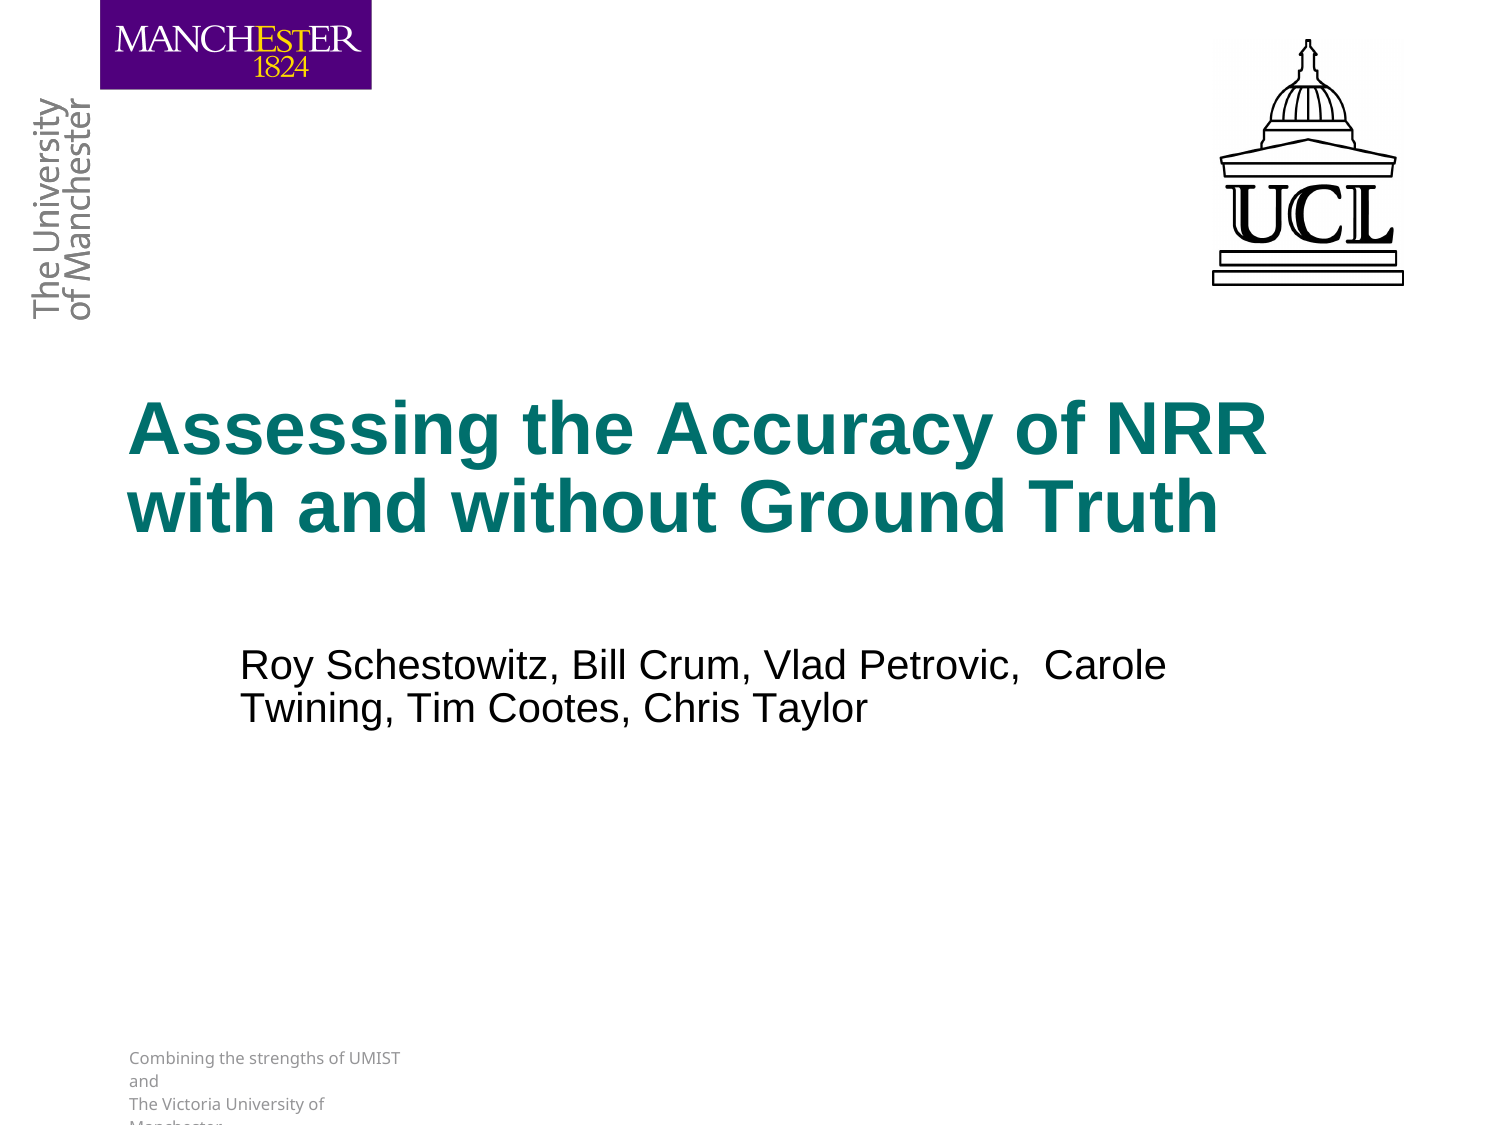

# Assessing the Accuracy of NRR with and without Ground Truth
Roy Schestowitz, Bill Crum, Vlad Petrovic, Carole Twining, Tim Cootes, Chris Taylor